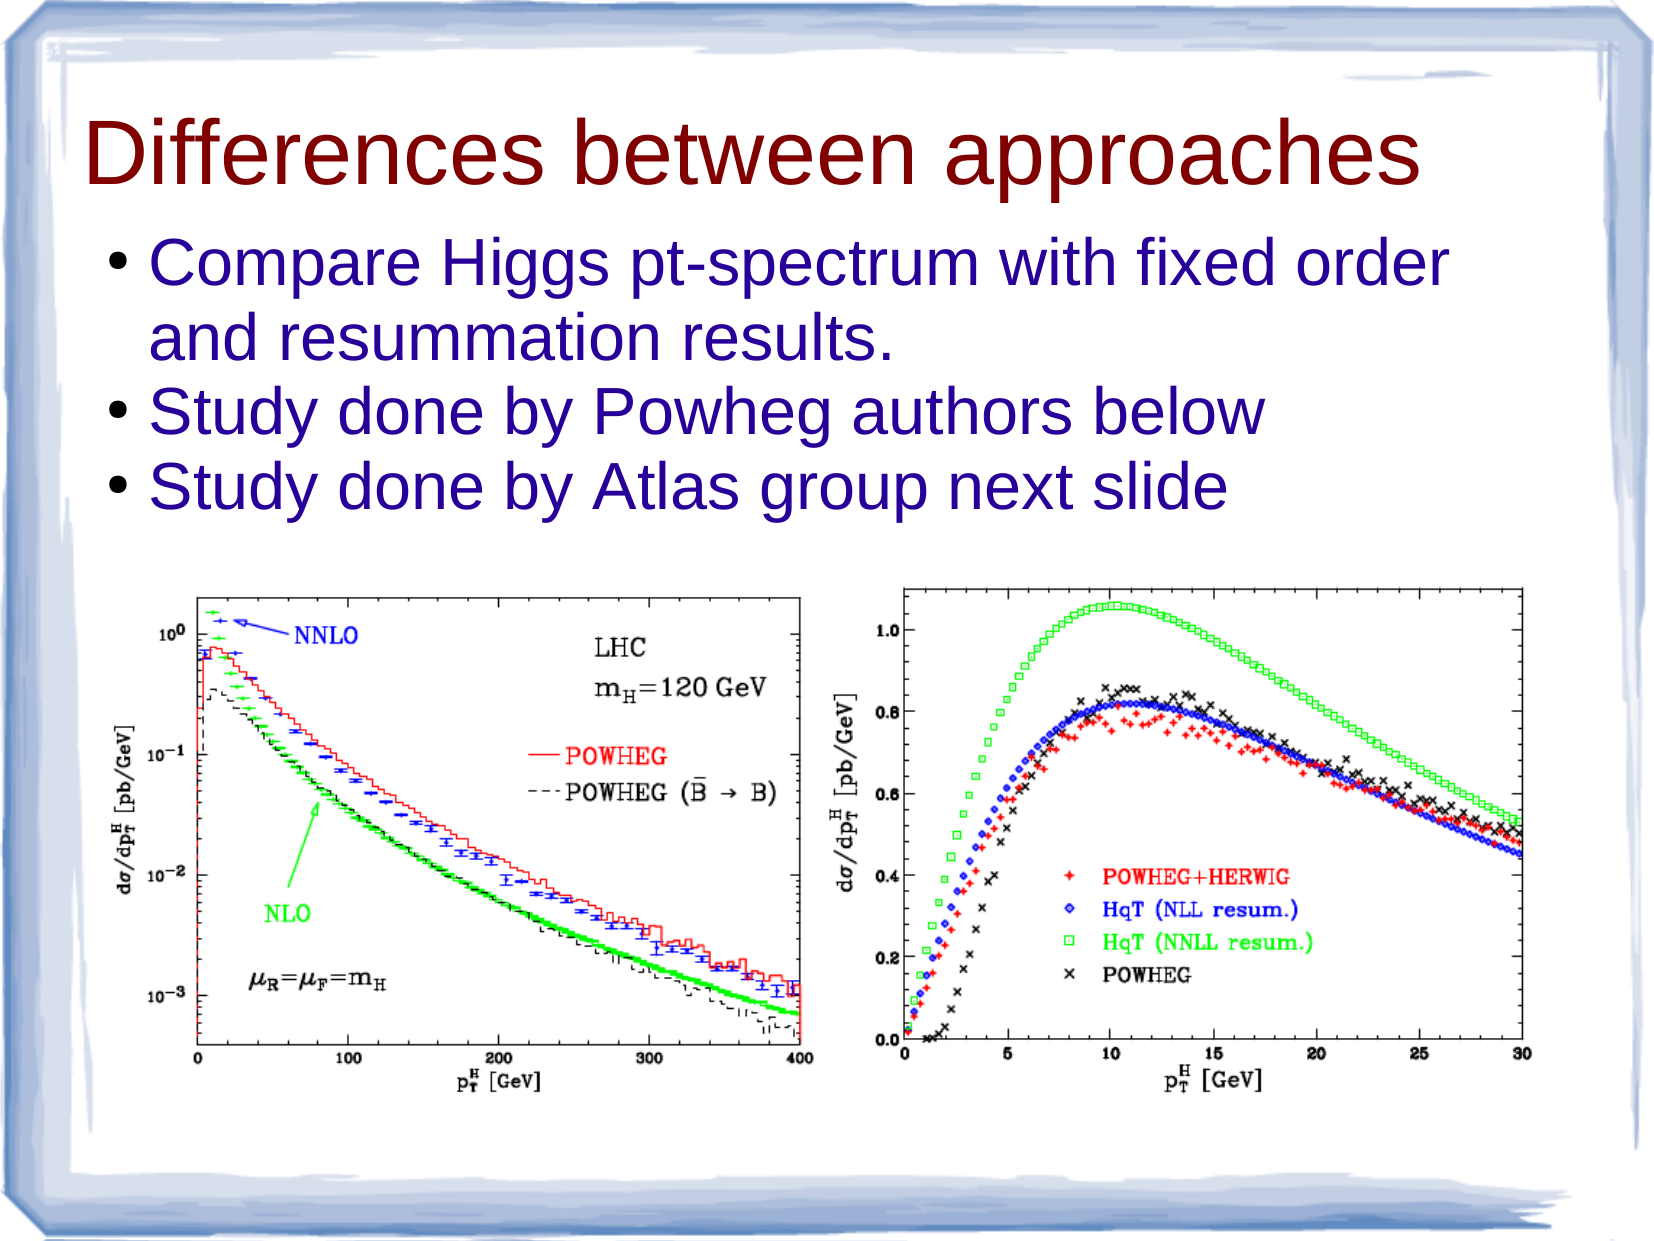

# Differences between approaches
 Compare Higgs pt-spectrum with fixed order
 and resummation results.
 Study done by Powheg authors below
 Study done by Atlas group next slide